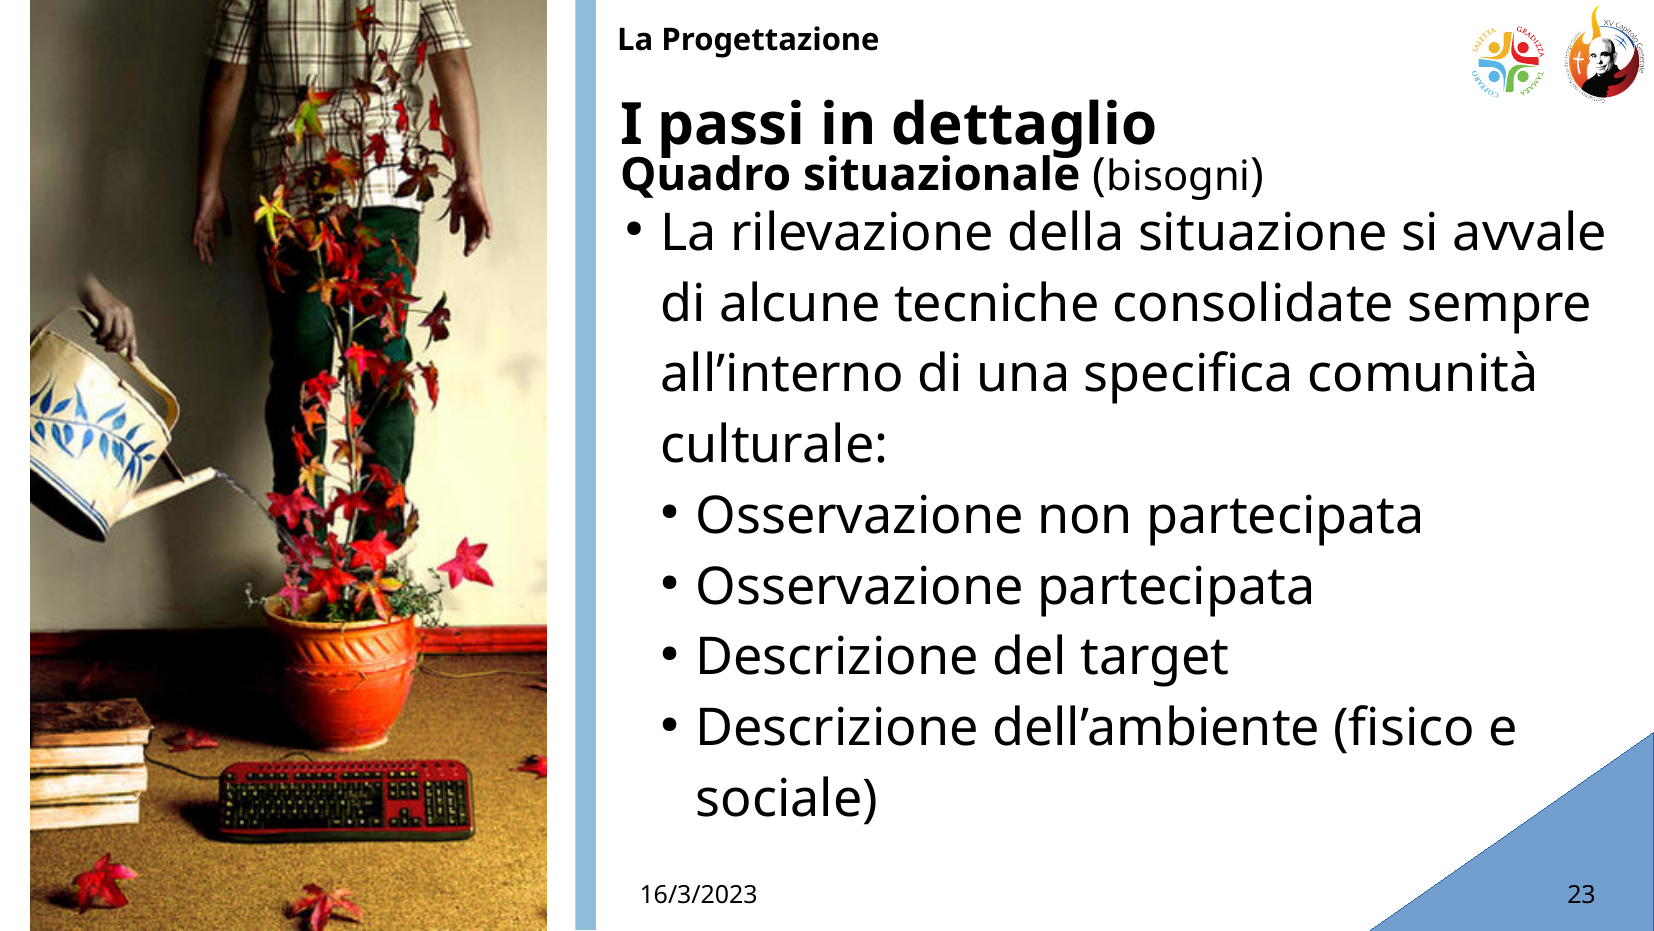

La Progettazione
I passi in dettaglio
Quadro situazionale (bisogni)
# La rilevazione della situazione si avvale di alcune tecniche consolidate sempre all’interno di una specifica comunità culturale:
Osservazione non partecipata
Osservazione partecipata
Descrizione del target
Descrizione dell’ambiente (fisico e sociale)